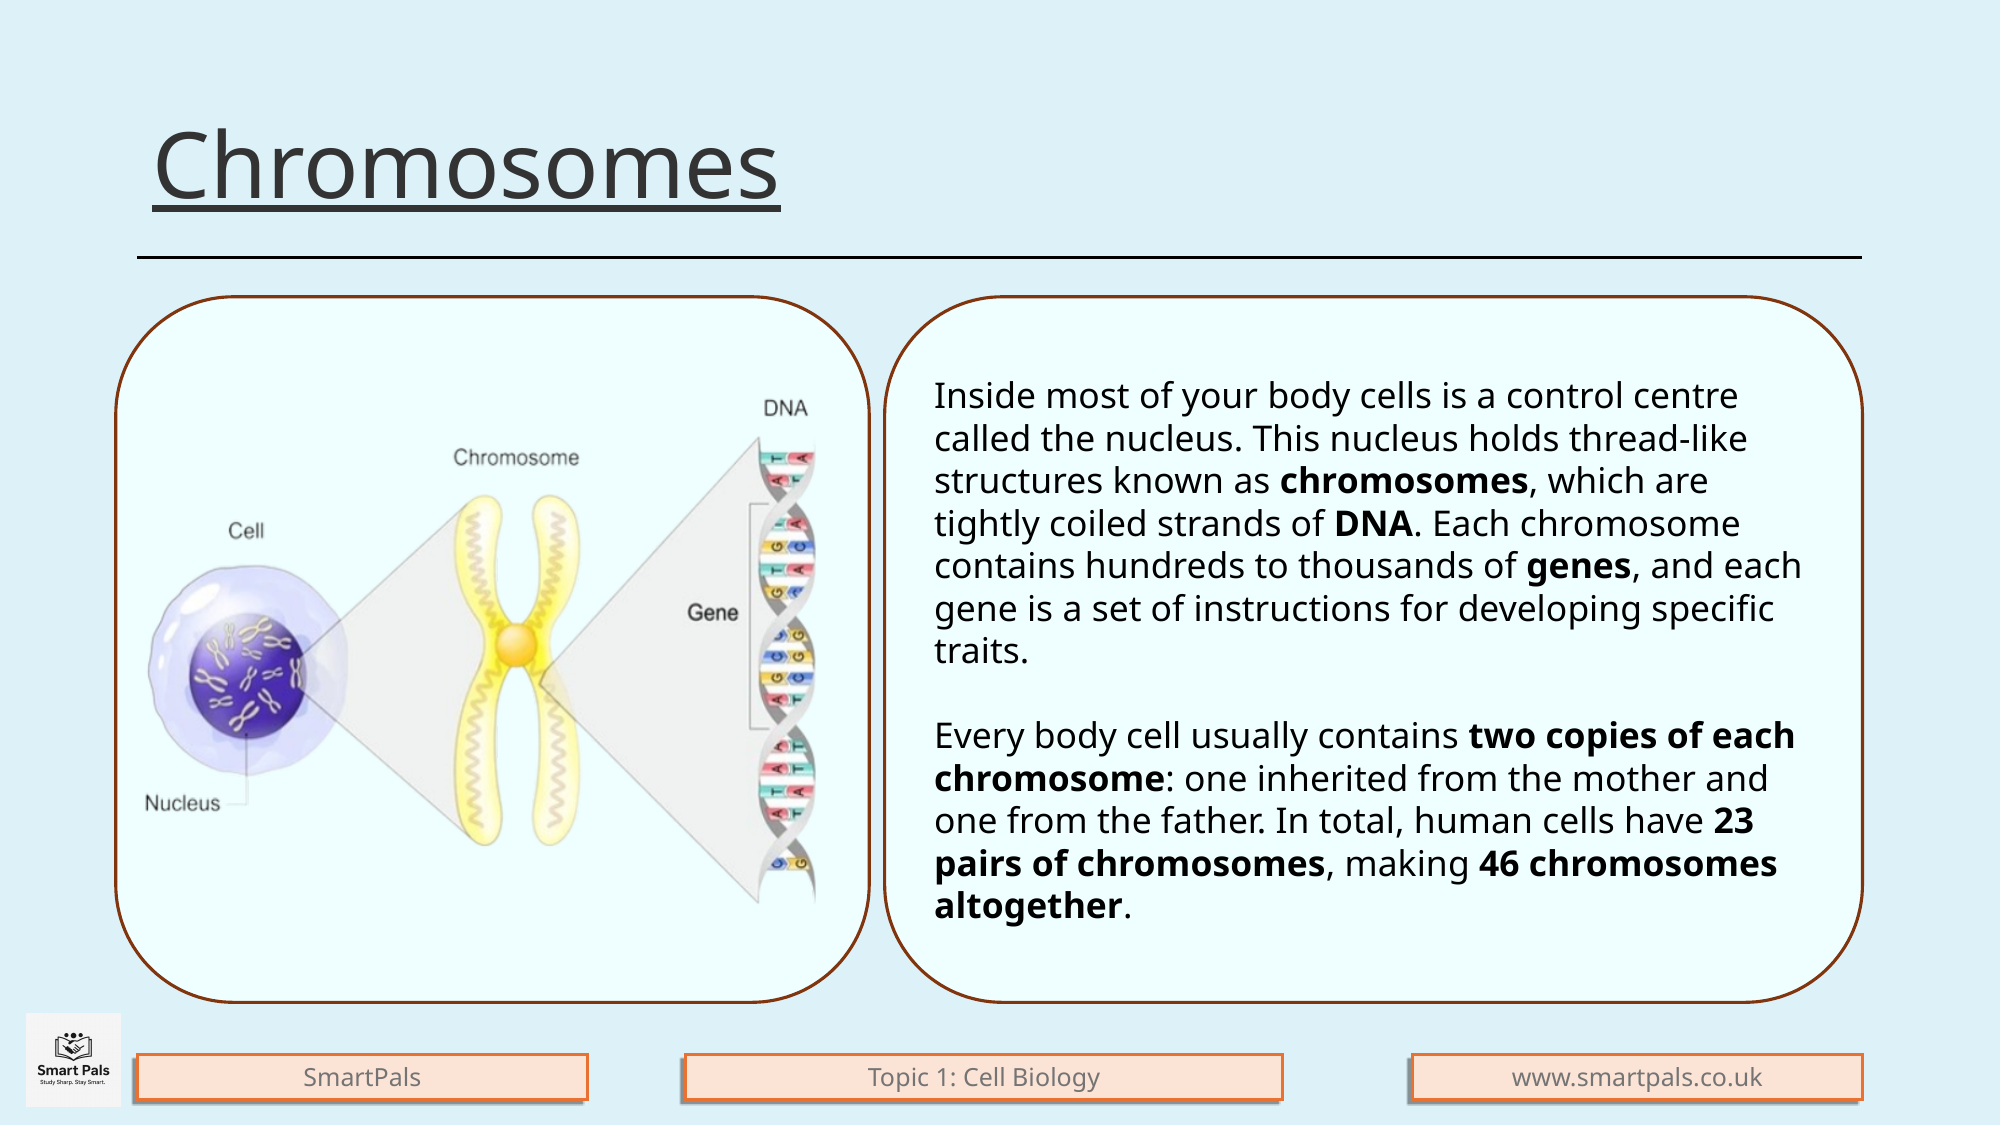

# Chromosomes
Inside most of your body cells is a control centre called the nucleus. This nucleus holds thread-like structures known as chromosomes, which are tightly coiled strands of DNA. Each chromosome contains hundreds to thousands of genes, and each gene is a set of instructions for developing specific traits.
Every body cell usually contains two copies of each chromosome: one inherited from the mother and one from the father. In total, human cells have 23 pairs of chromosomes, making 46 chromosomes altogether.